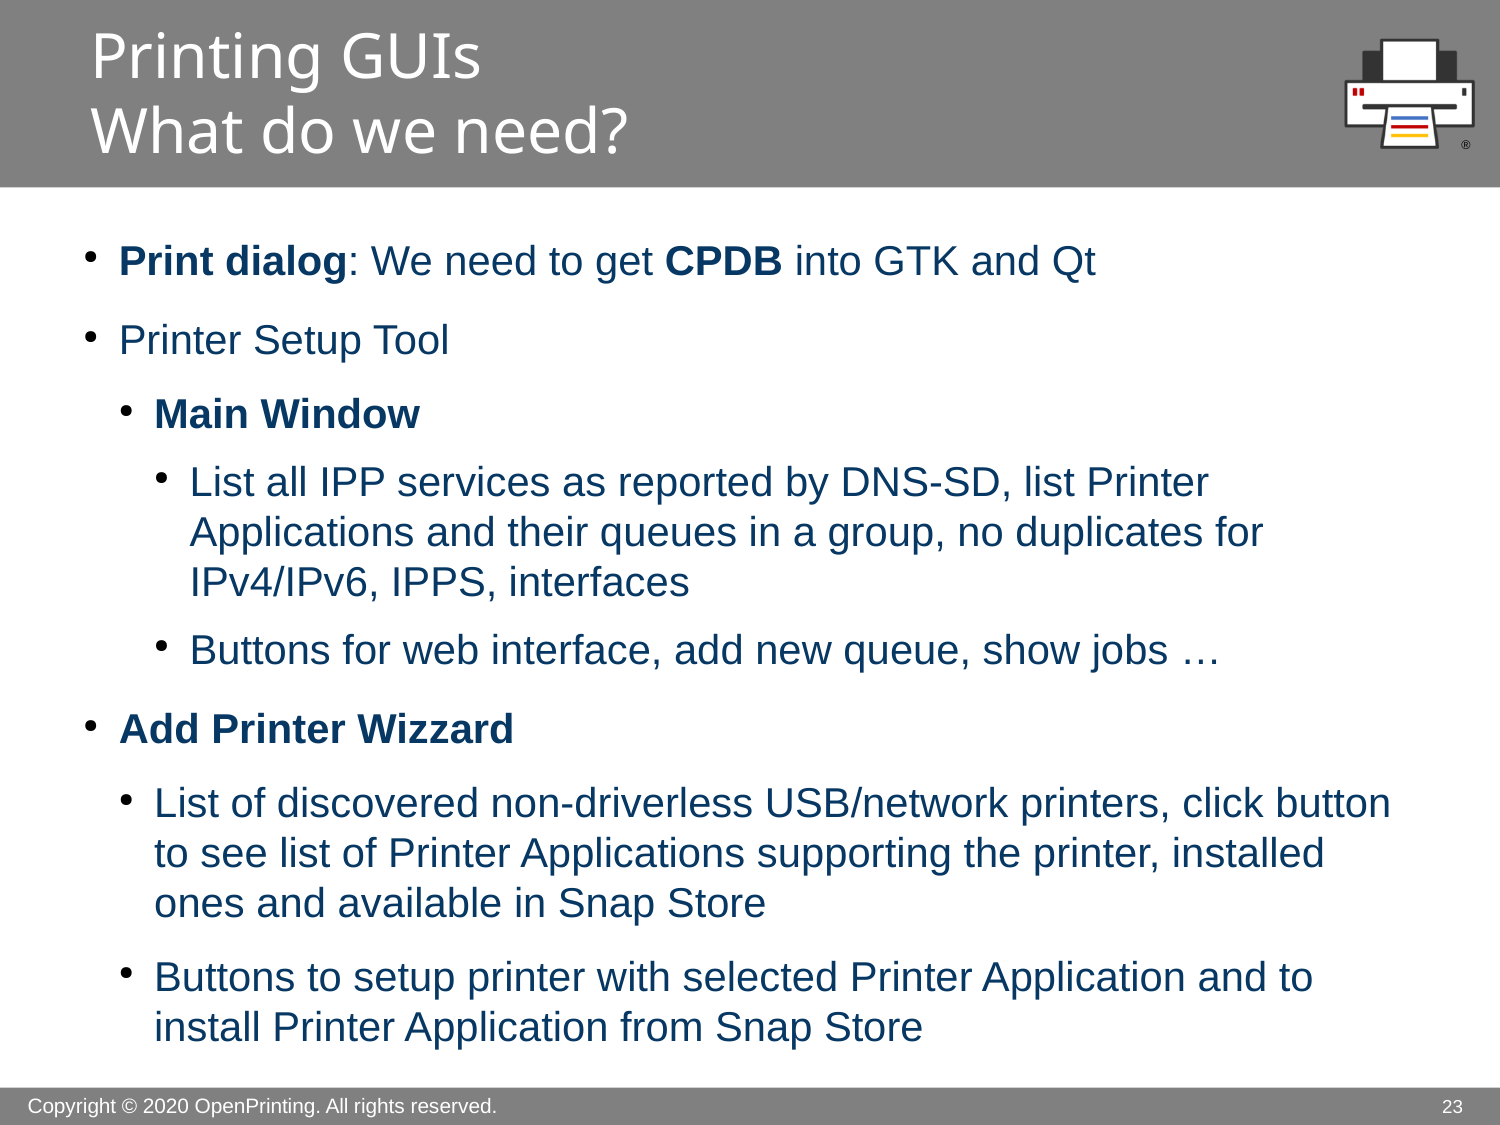

Printing GUIs
What do we need?
# Print dialog: We need to get CPDB into GTK and Qt
Printer Setup Tool
Main Window
List all IPP services as reported by DNS-SD, list Printer Applications and their queues in a group, no duplicates for IPv4/IPv6, IPPS, interfaces
Buttons for web interface, add new queue, show jobs …
Add Printer Wizzard
List of discovered non-driverless USB/network printers, click button to see list of Printer Applications supporting the printer, installed ones and available in Snap Store
Buttons to setup printer with selected Printer Application and to install Printer Application from Snap Store